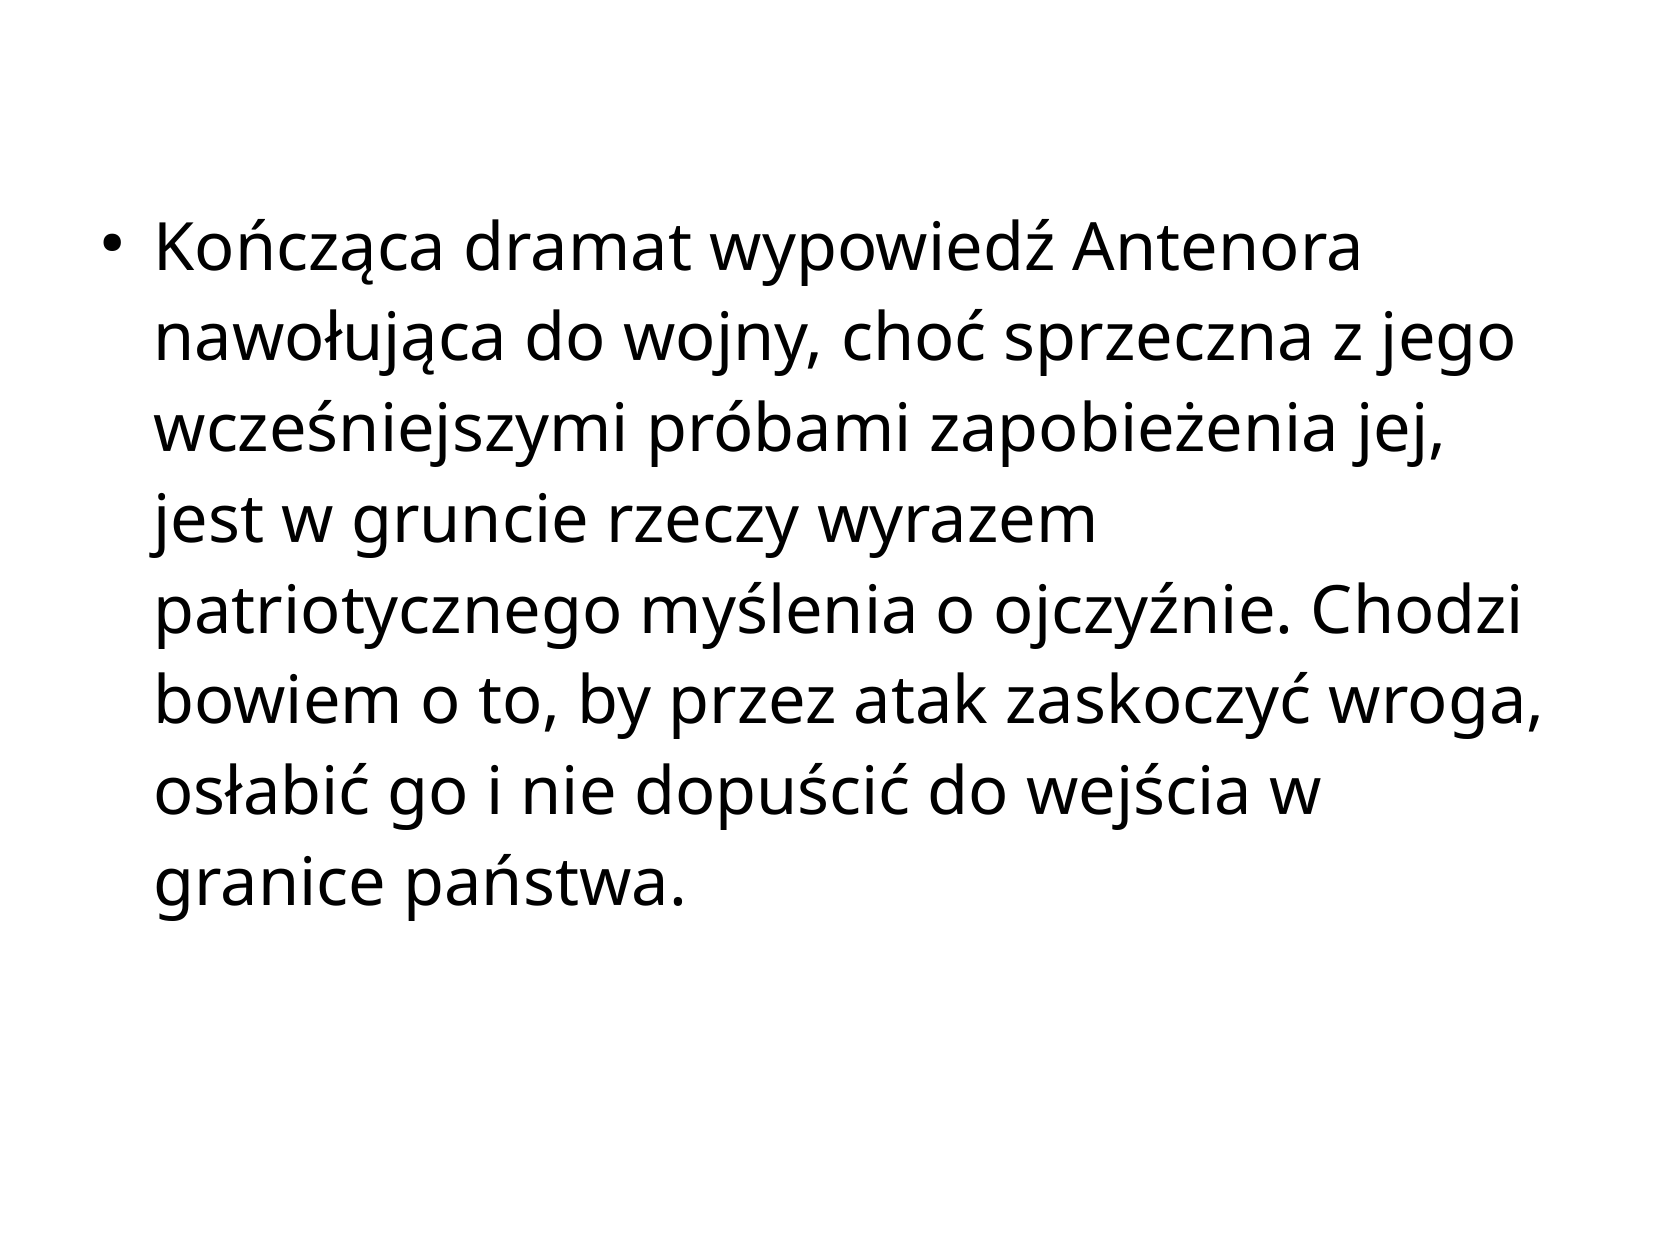

#
Kończąca dramat wypowiedź Antenora nawołująca do wojny, choć sprzeczna z jego wcześniejszymi próbami zapobieżenia jej, jest w gruncie rzeczy wyrazem patriotycznego myślenia o ojczyźnie. Chodzi bowiem o to, by przez atak zaskoczyć wroga, osłabić go i nie dopuścić do wejścia w granice państwa.